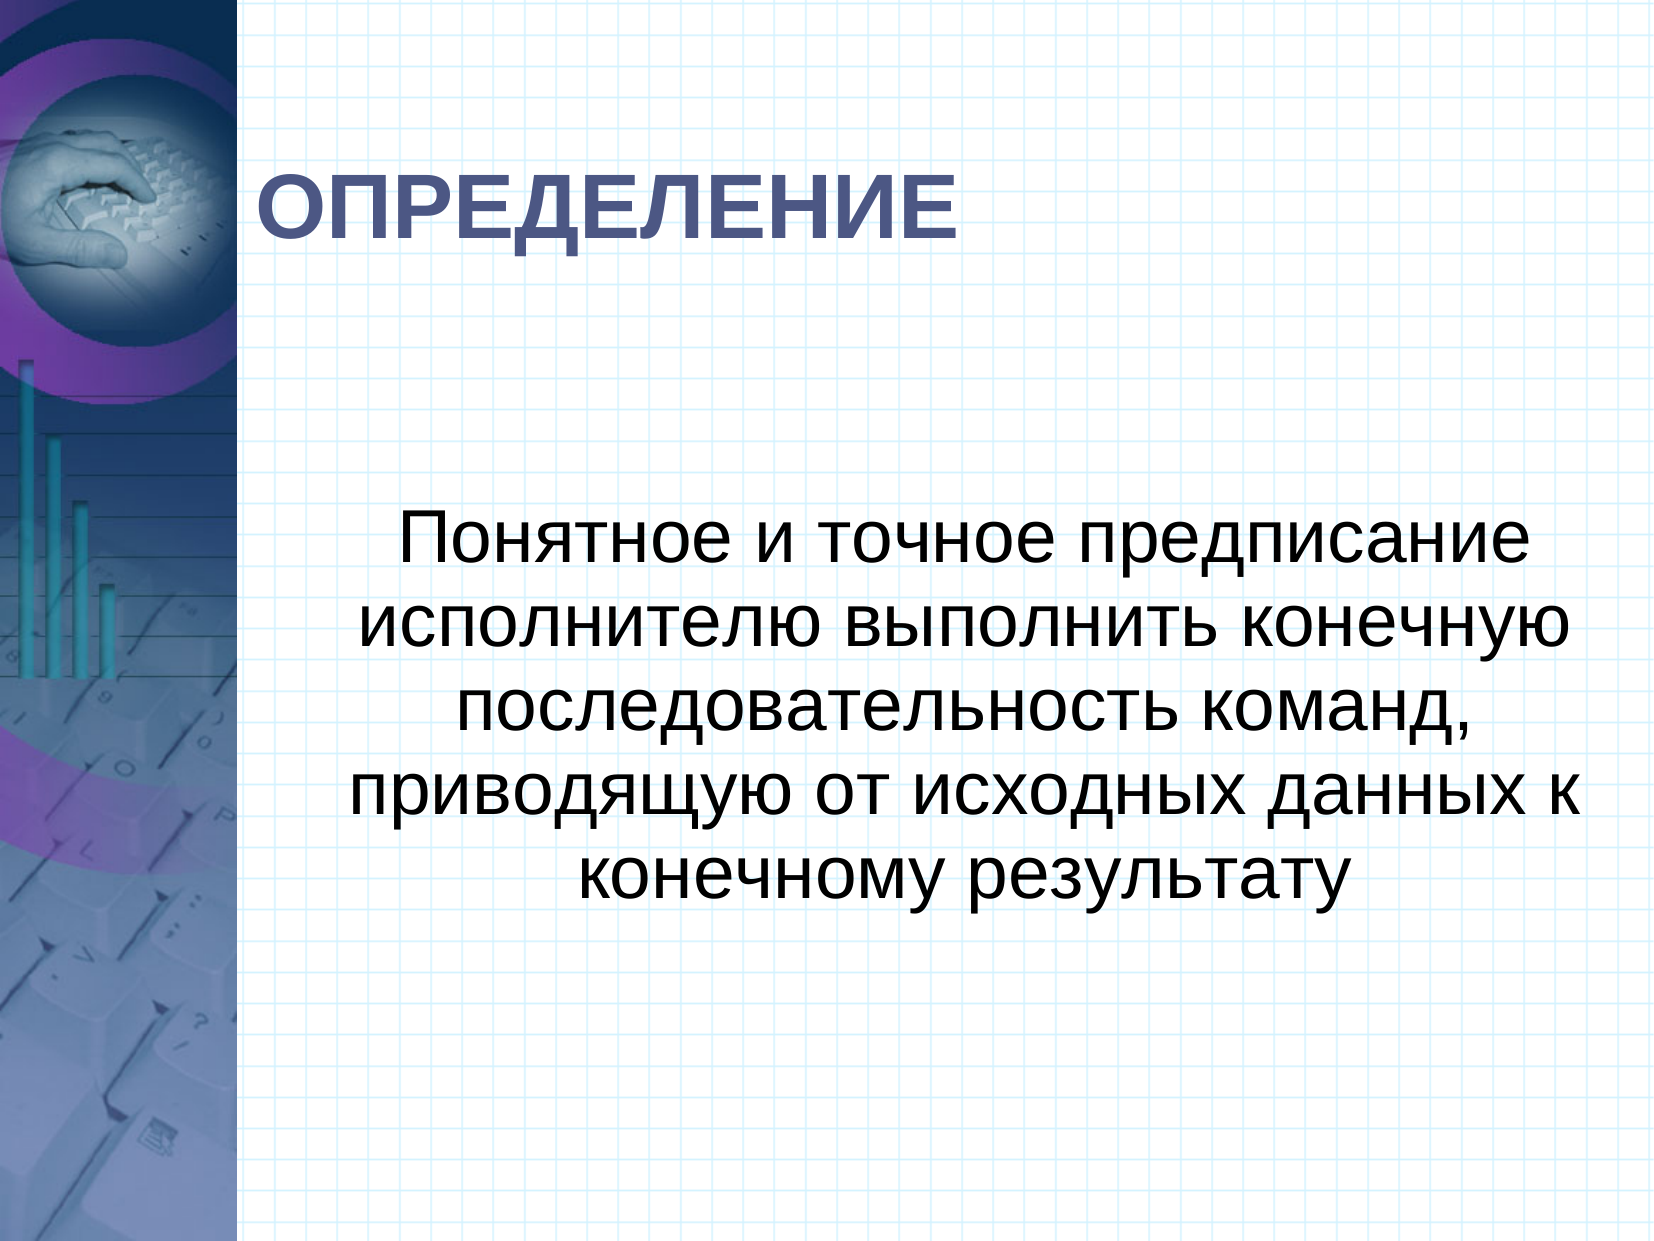

# ОПРЕДЕЛЕНИЕ
Понятное и точное предписание исполнителю выполнить конечную последовательность команд, приводящую от исходных данных к конечному результату